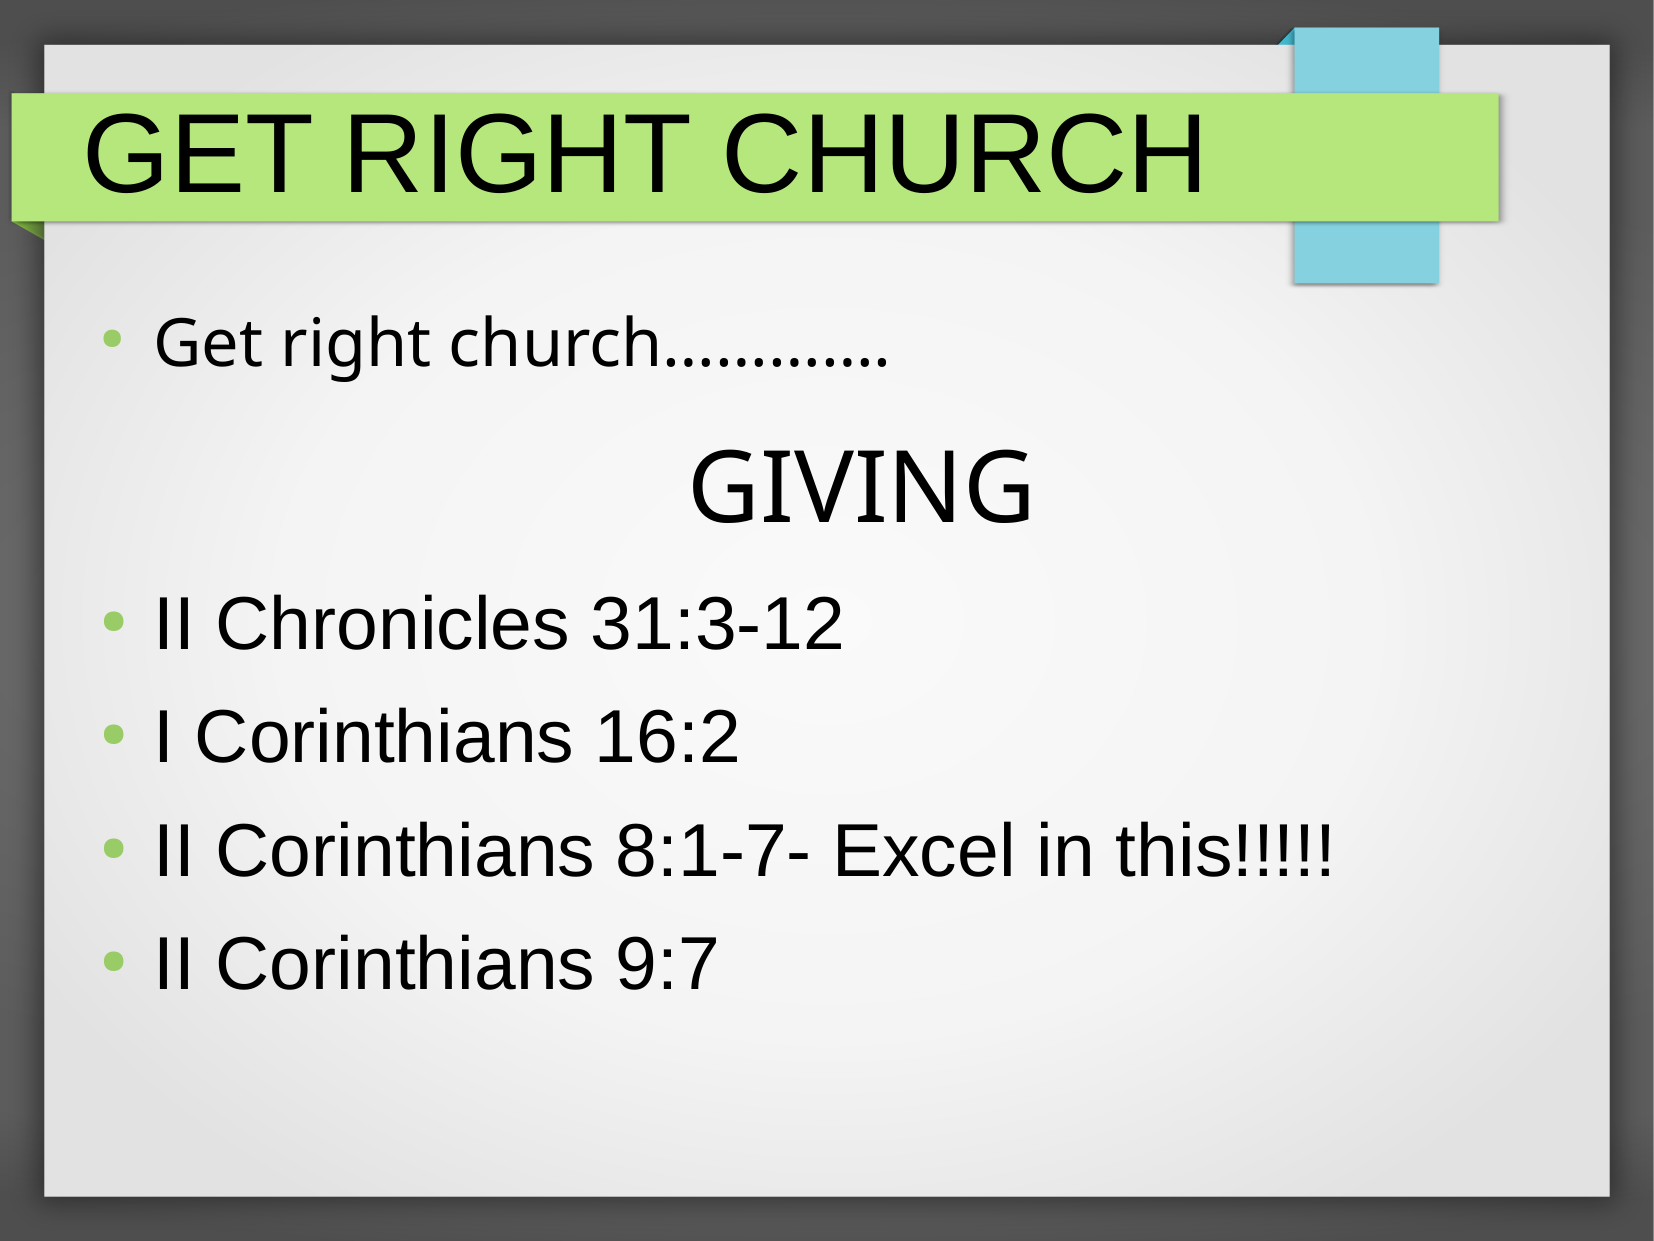

# GET RIGHT CHURCH
Get right church………….
GIVING
II Chronicles 31:3-12
I Corinthians 16:2
II Corinthians 8:1-7- Excel in this!!!!!
II Corinthians 9:7